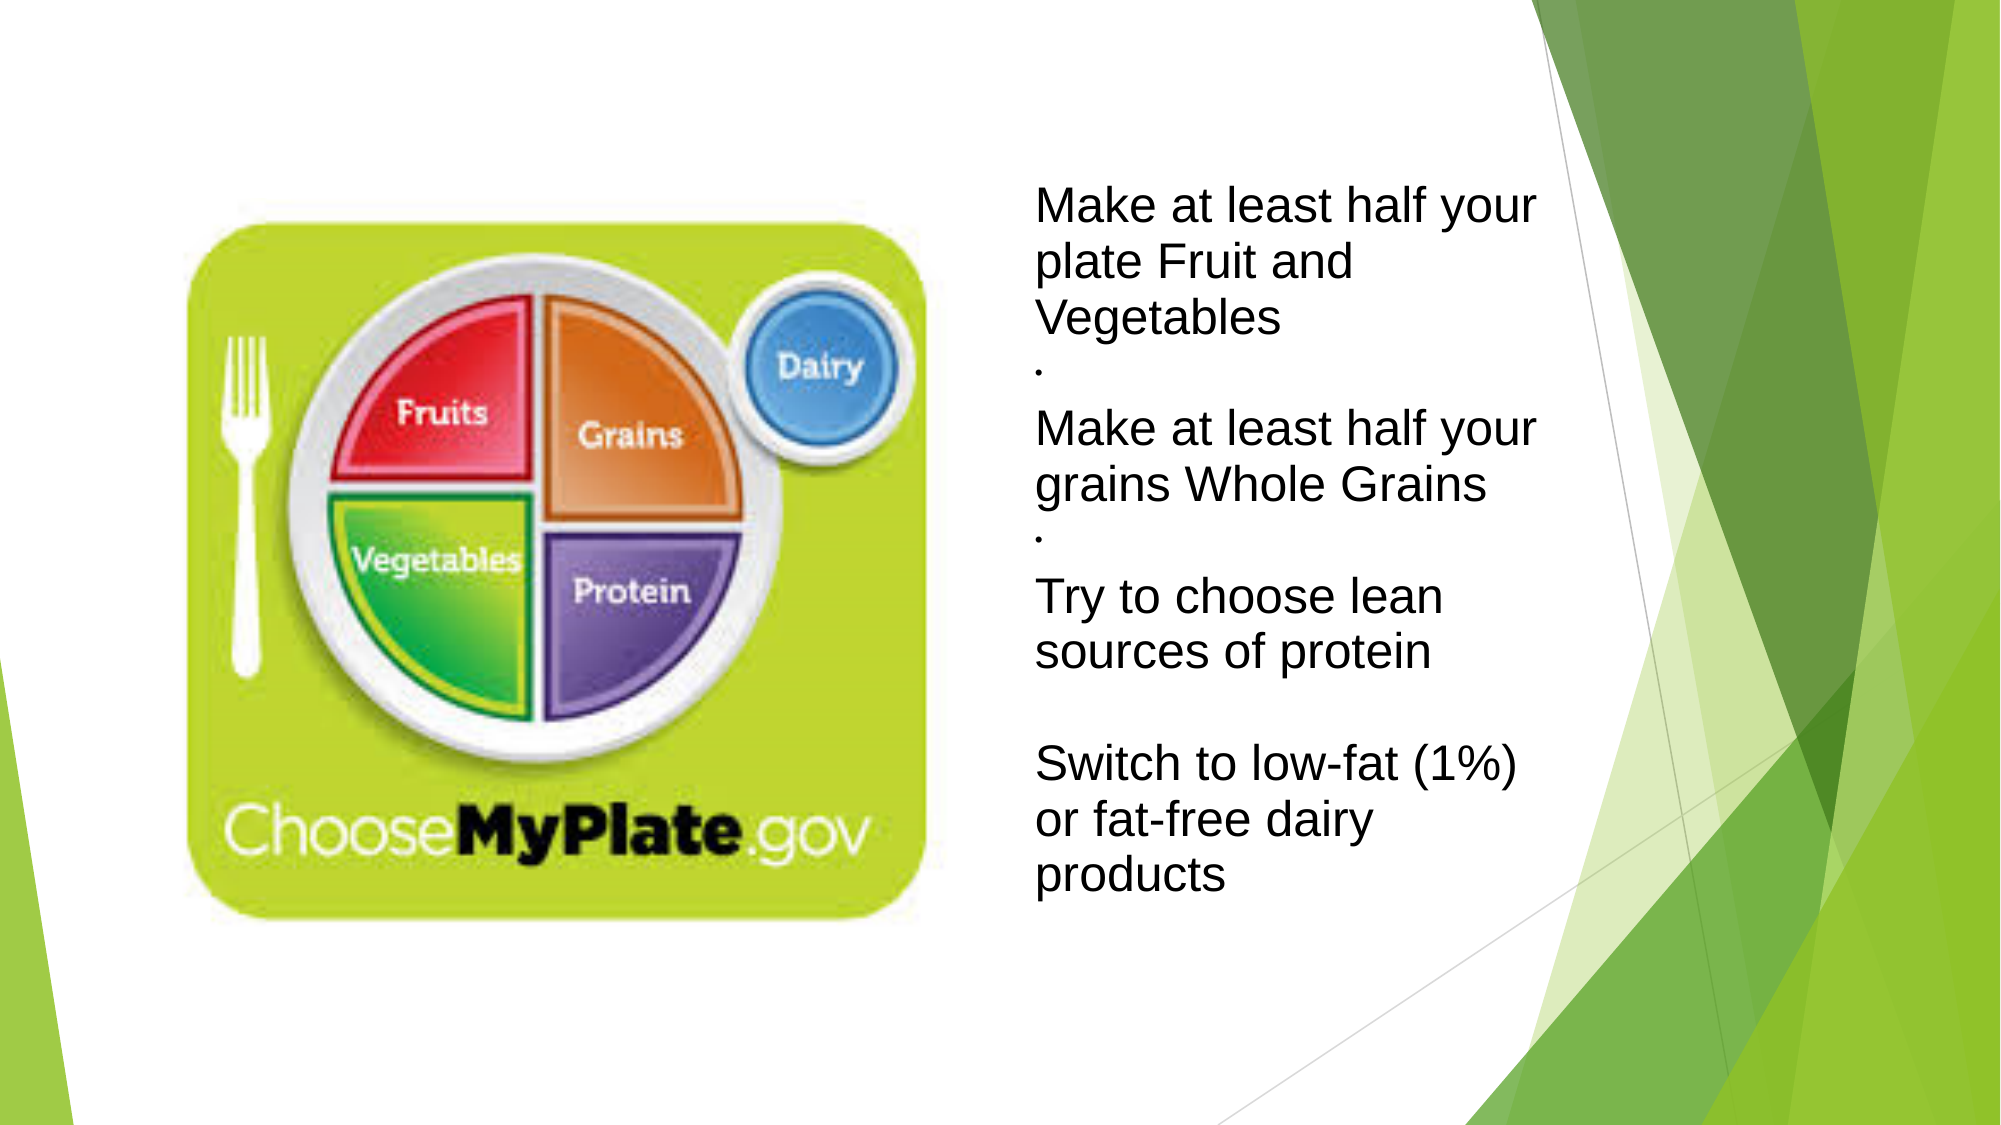

Make at least half your plate Fruit and Vegetables
Make at least half your grains Whole Grains
Try to choose lean sources of protein
Switch to low-fat (1%) or fat-free dairy products